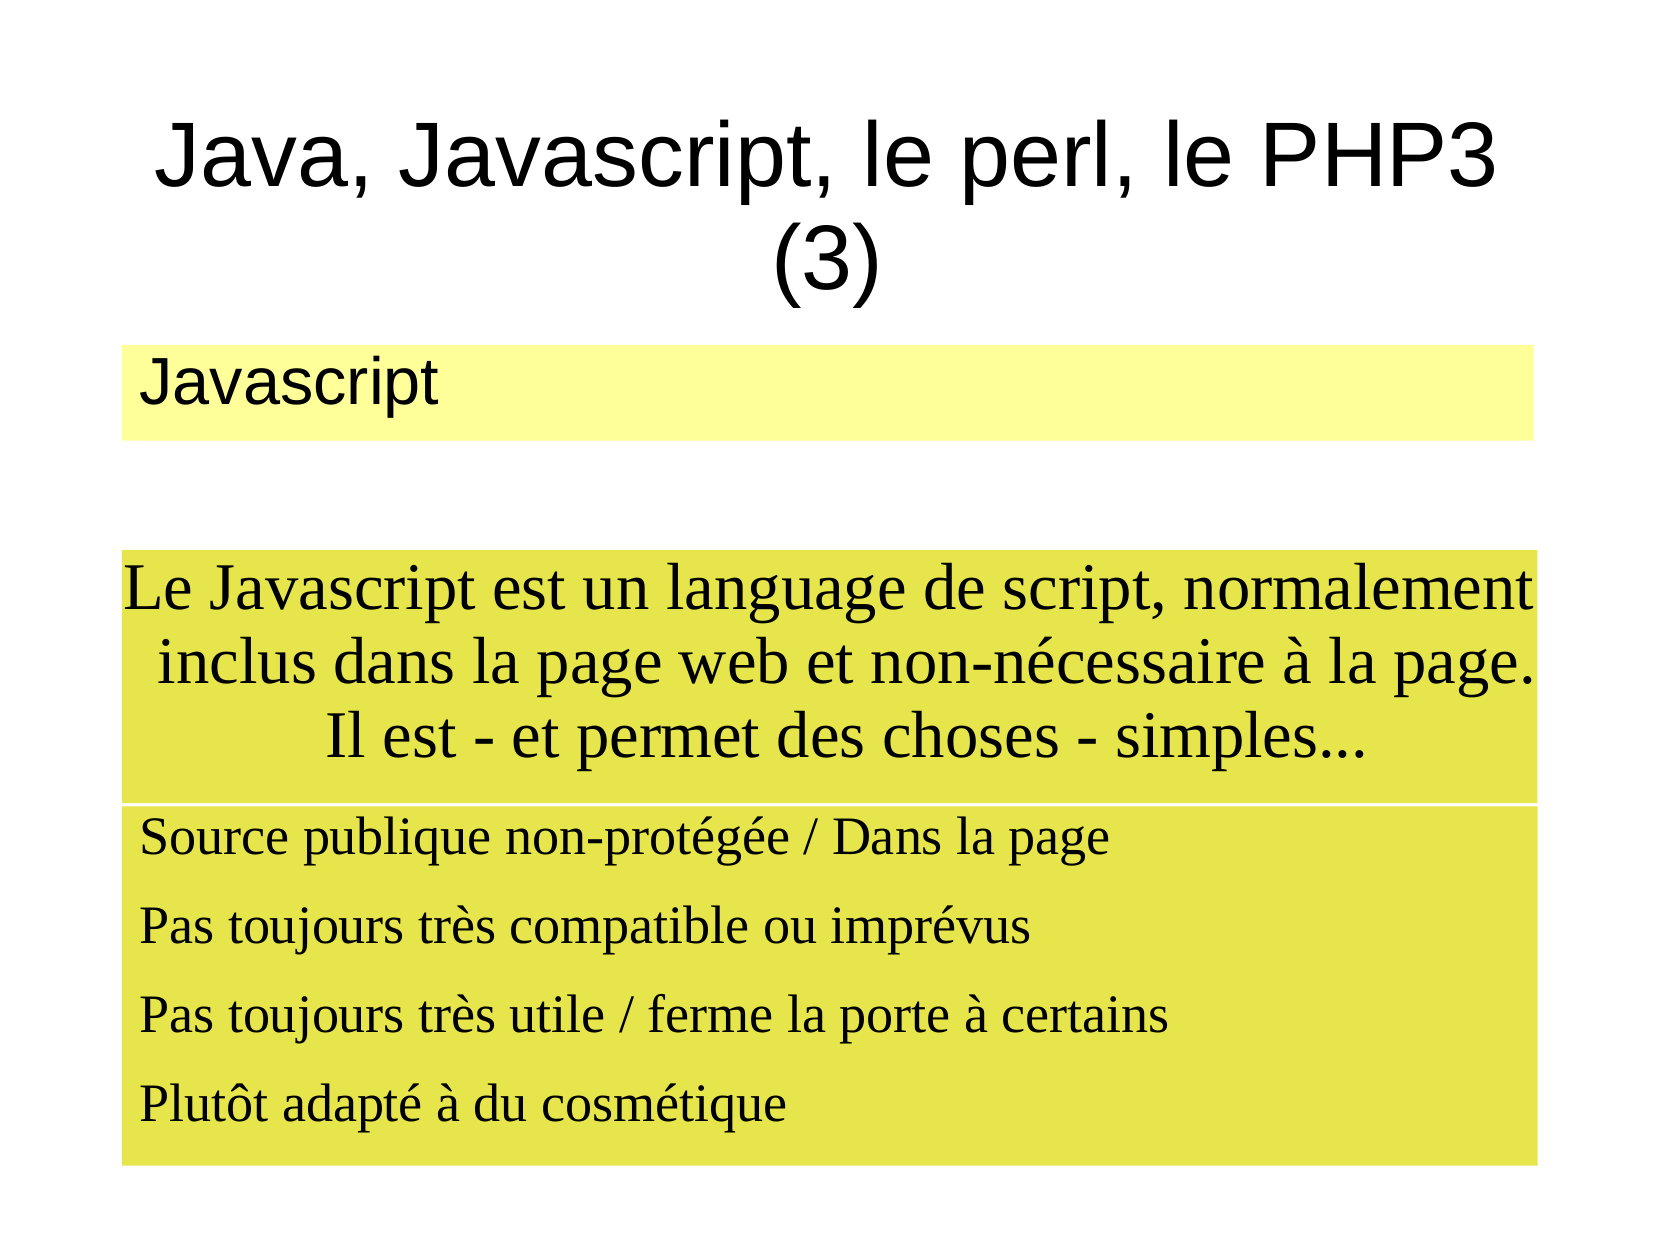

# Java, Javascript, le perl, le PHP3 (3)
Javascript
Le Javascript est un language de script, normalement inclus dans la page web et non-nécessaire à la page. Il est - et permet des choses - simples...
Source publique non-protégée / Dans la page
Pas toujours très compatible ou imprévus
Pas toujours très utile / ferme la porte à certains
Plutôt adapté à du cosmétique